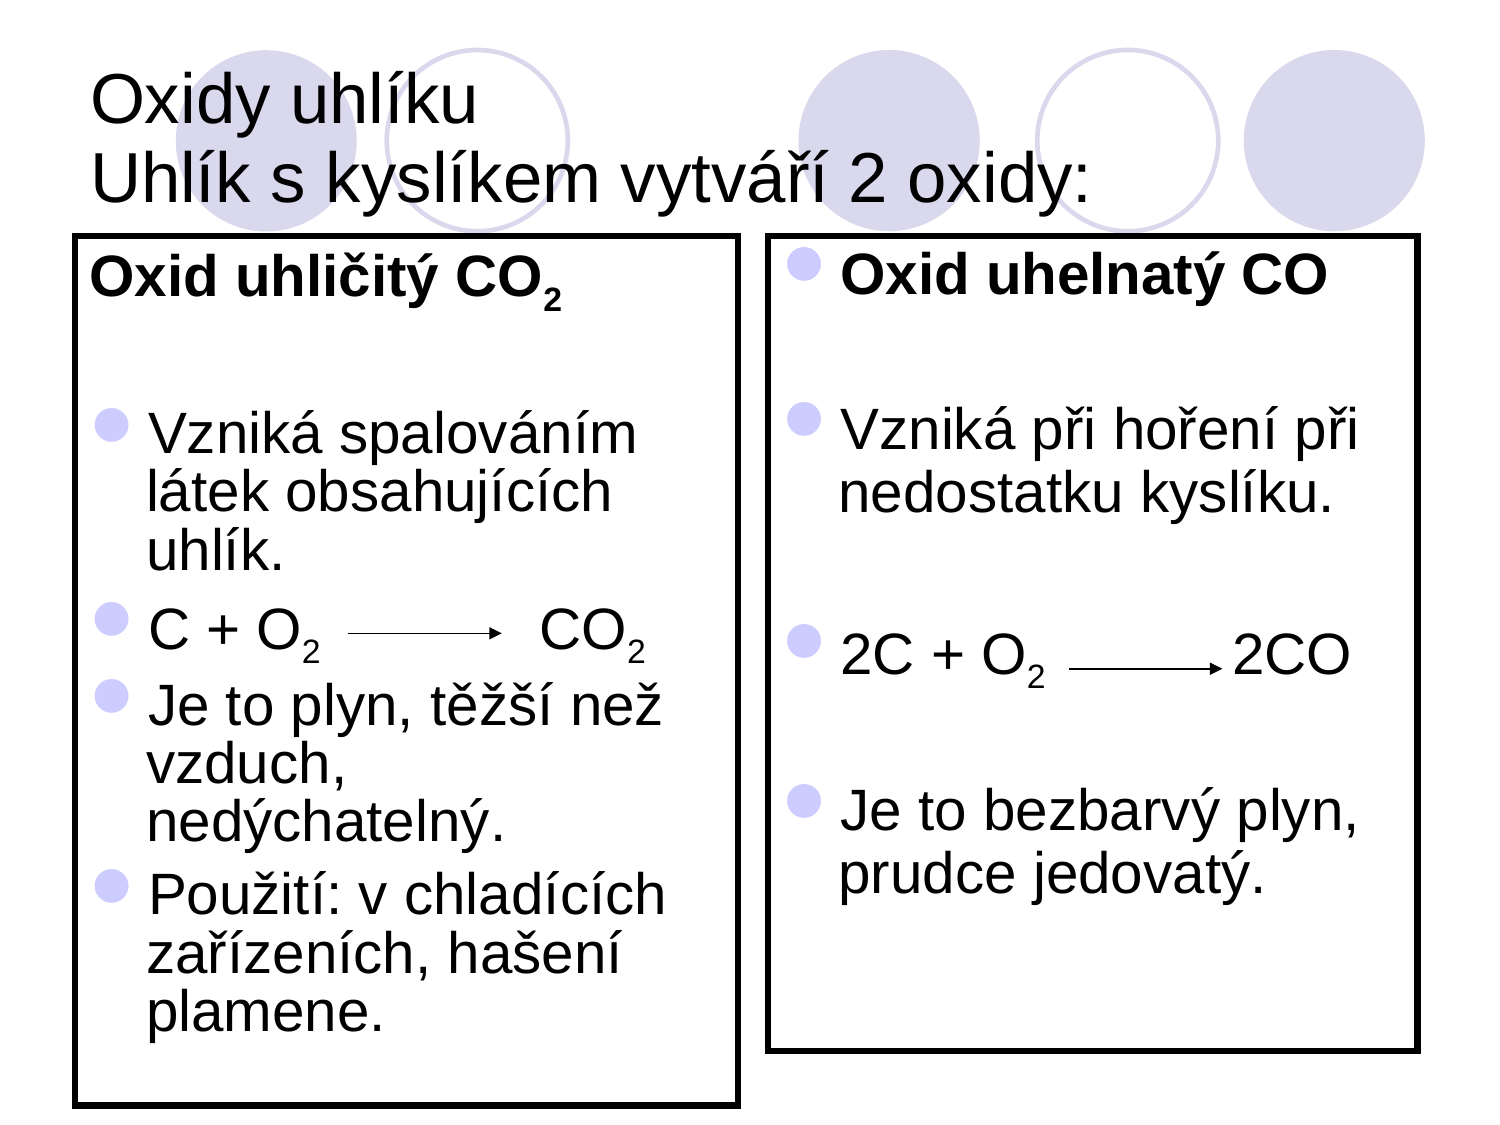

# Oxidy uhlíku Uhlík s kyslíkem vytváří 2 oxidy:
Oxid uhličitý CO2
Vzniká spalováním látek obsahujících uhlík.
C + O2 		CO2
Je to plyn, těžší než vzduch, nedýchatelný.
Použití: v chladících zařízeních, hašení plamene.
Oxid uhelnatý CO
Vzniká při hoření při nedostatku kyslíku.
2C + O2 		2CO
Je to bezbarvý plyn, prudce jedovatý.